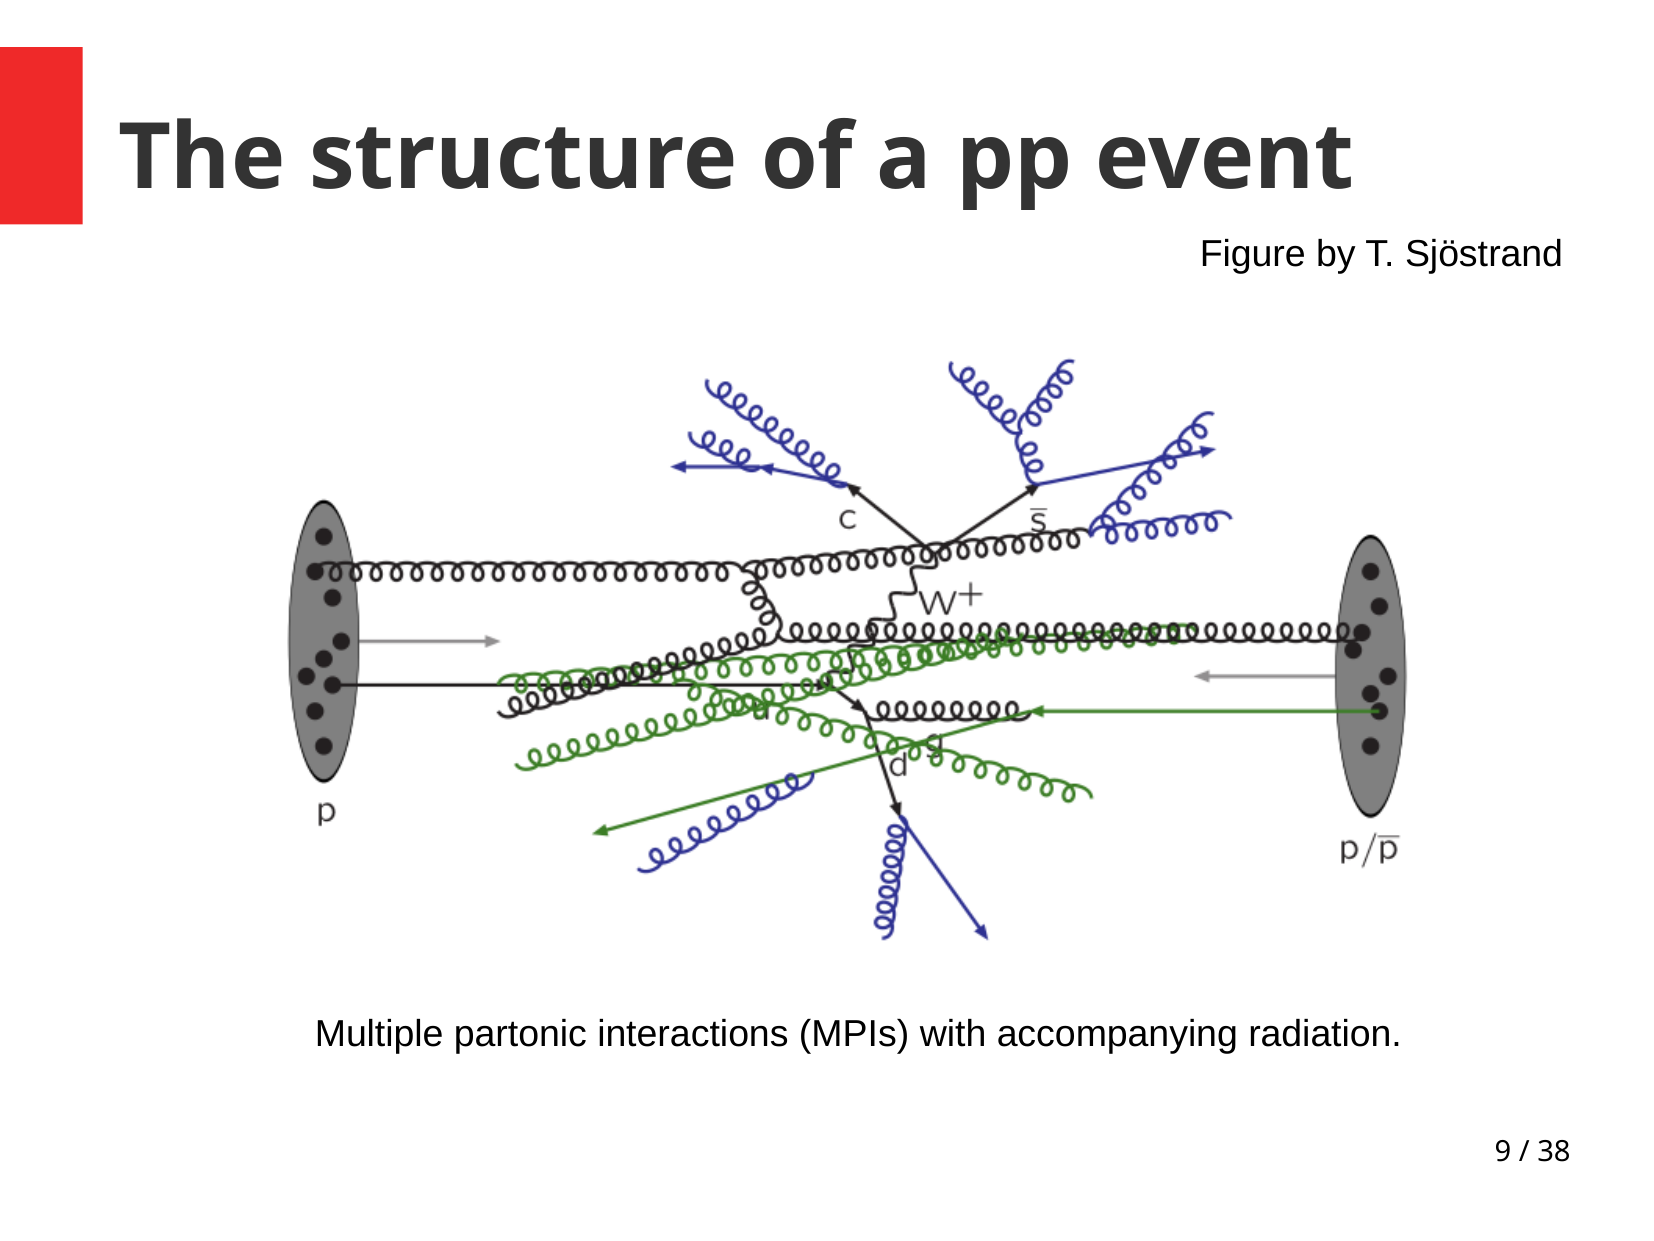

# The structure of a pp event
Figure by T. Sjöstrand
Multiple partonic interactions (MPIs) with accompanying radiation.
9